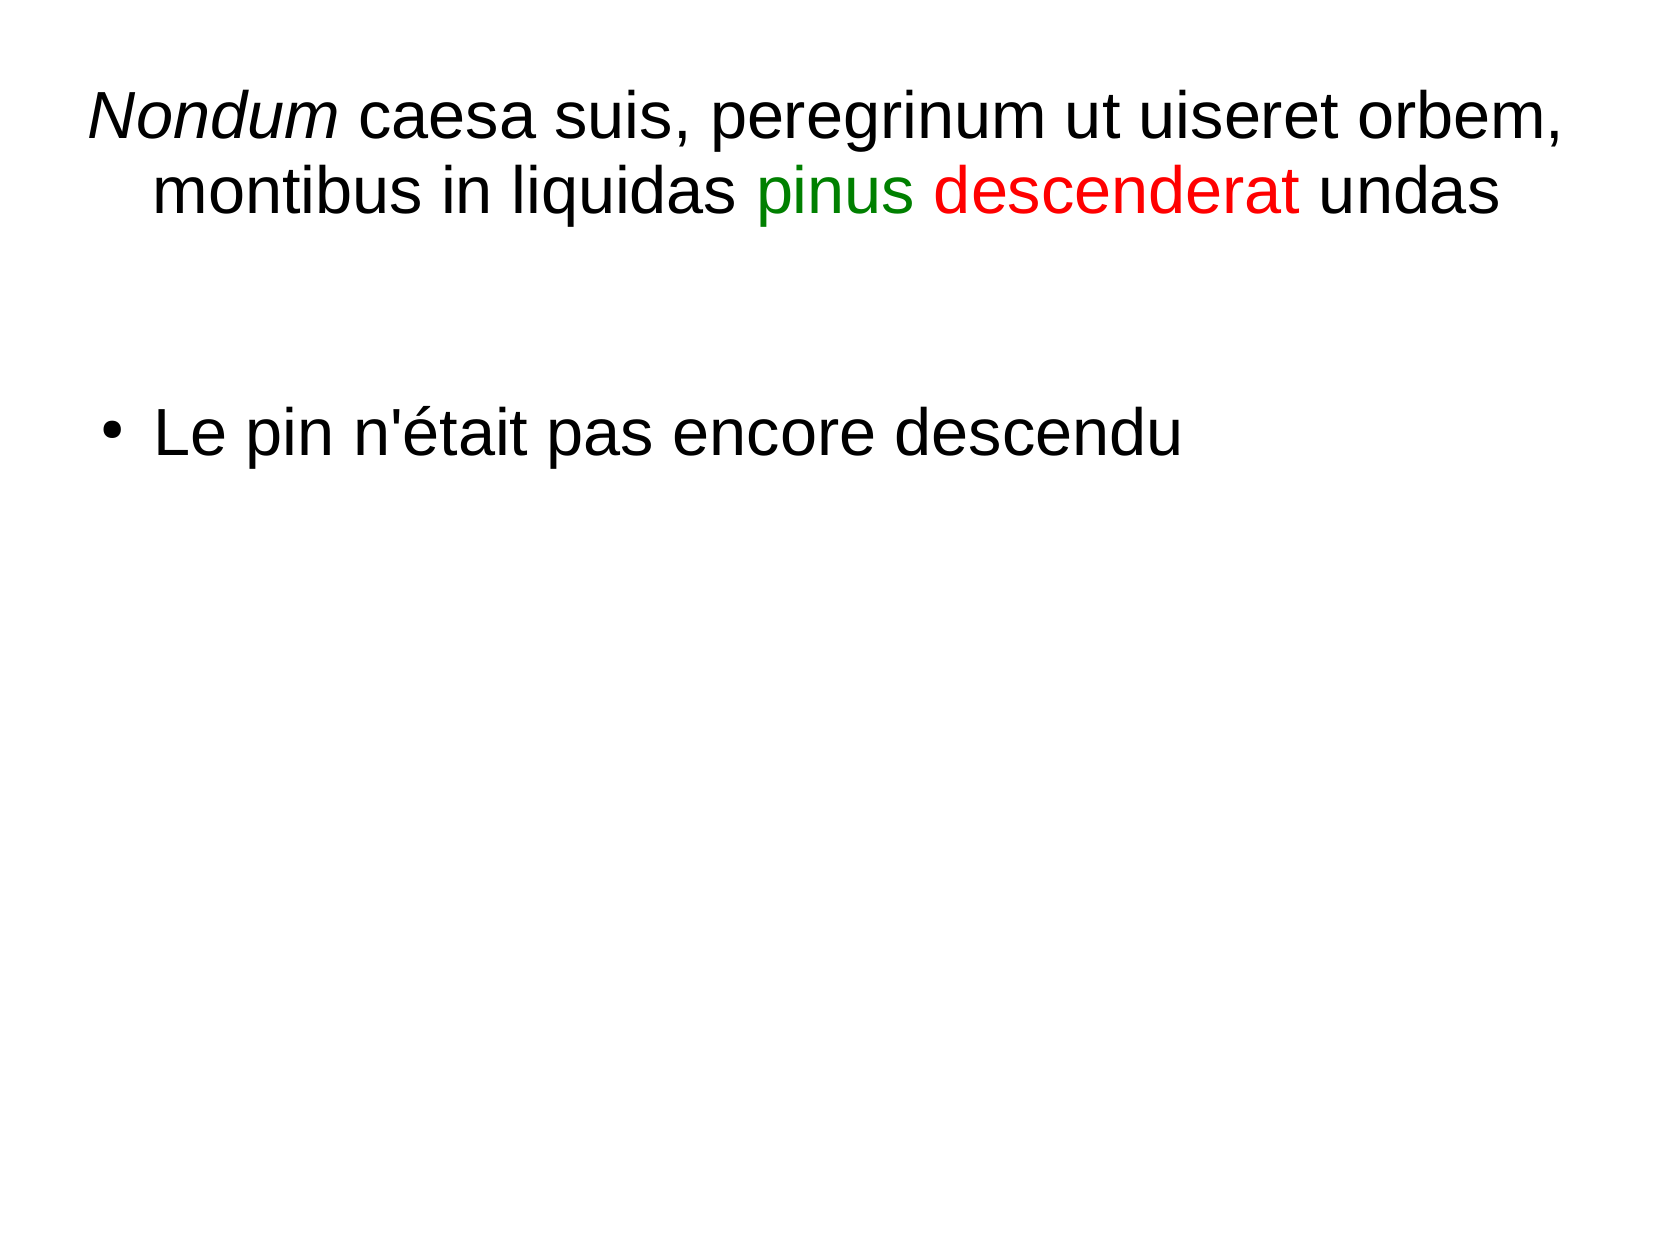

# Nondum caesa suis, peregrinum ut uiseret orbem, montibus in liquidas pinus descenderat undas
Le pin n'était pas encore descendu